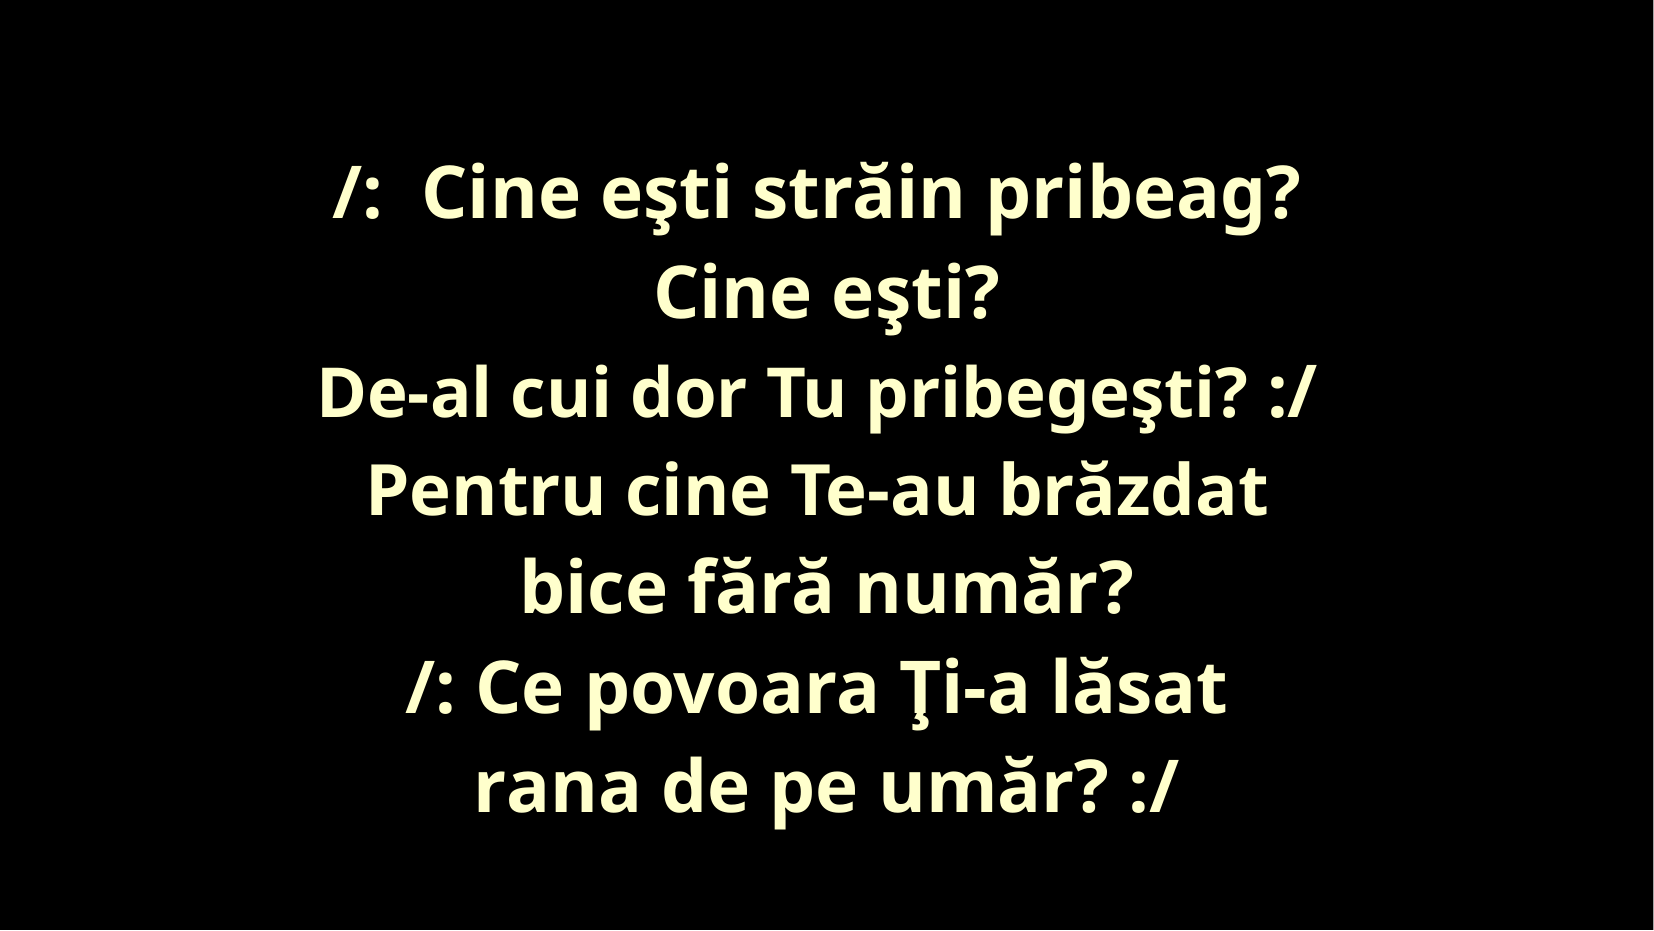

/: Cine eşti străin pribeag?
Cine eşti?
De-al cui dor Tu pribegeşti? :/
Pentru cine Te-au brăzdat
bice fără număr?
/: Ce povoara Ţi-a lăsat
rana de pe umăr? :/